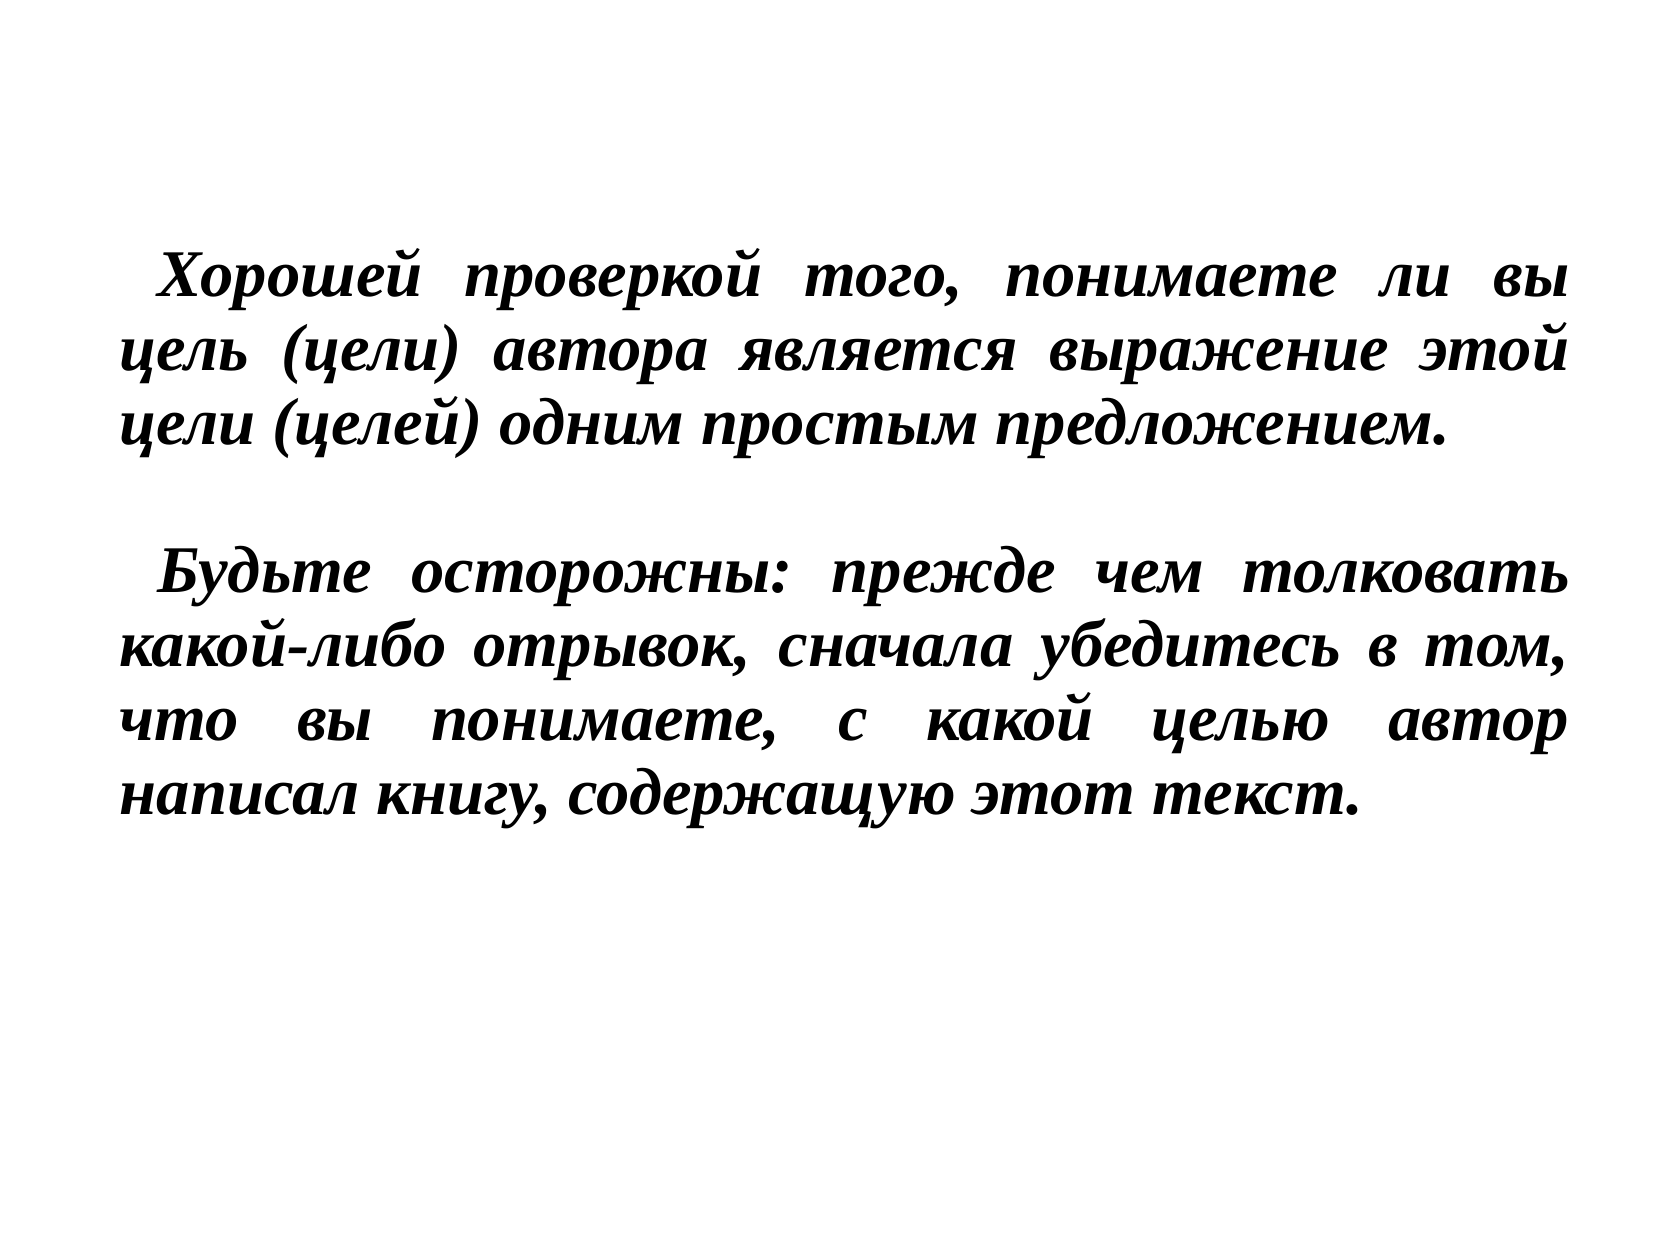

# Хорошей проверкой того, понимаете ли вы цель (цели) автора является выражение этой цели (целей) одним простым предложением.
Будьте осторожны: прежде чем толковать какой-либо отрывок, сначала убедитесь в том, что вы понимаете, с какой целью автор написал книгу, содержащую этот текст.